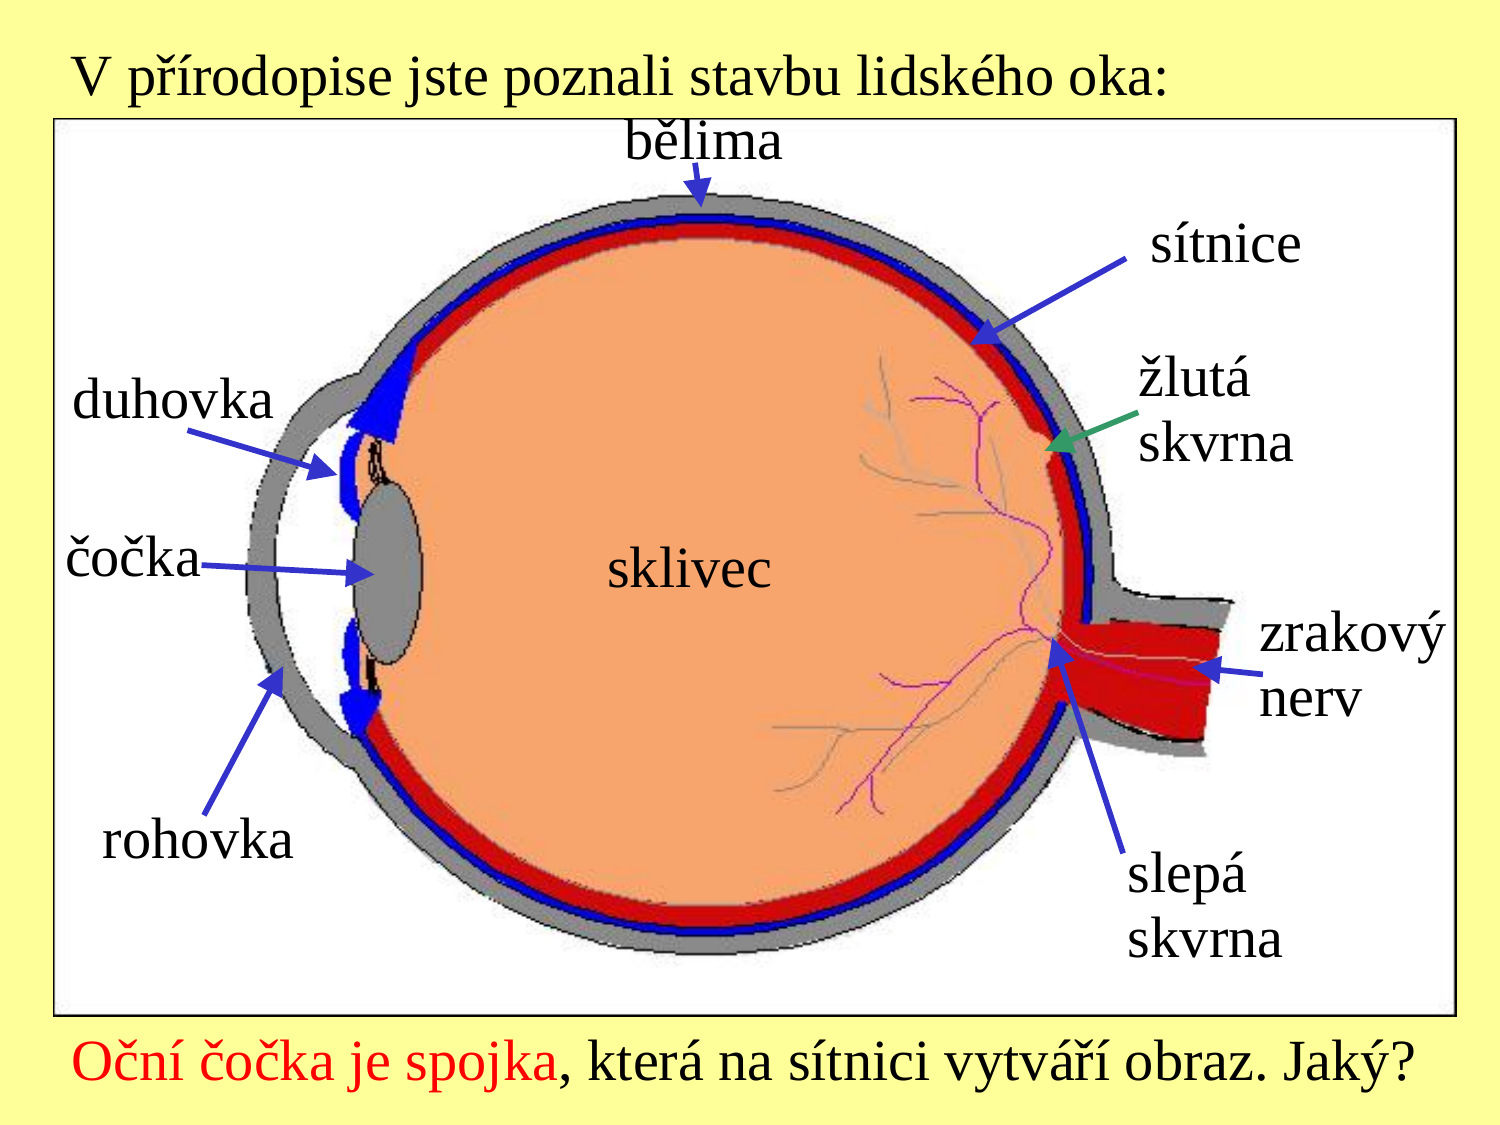

V přírodopise jste poznali stavbu lidského oka:
bělima
sítnice
žlutá
skvrna
duhovka
čočka
sklivec
zrakový
nerv
rohovka
slepá
skvrna
Oční čočka je spojka, která na sítnici vytváří obraz. Jaký?